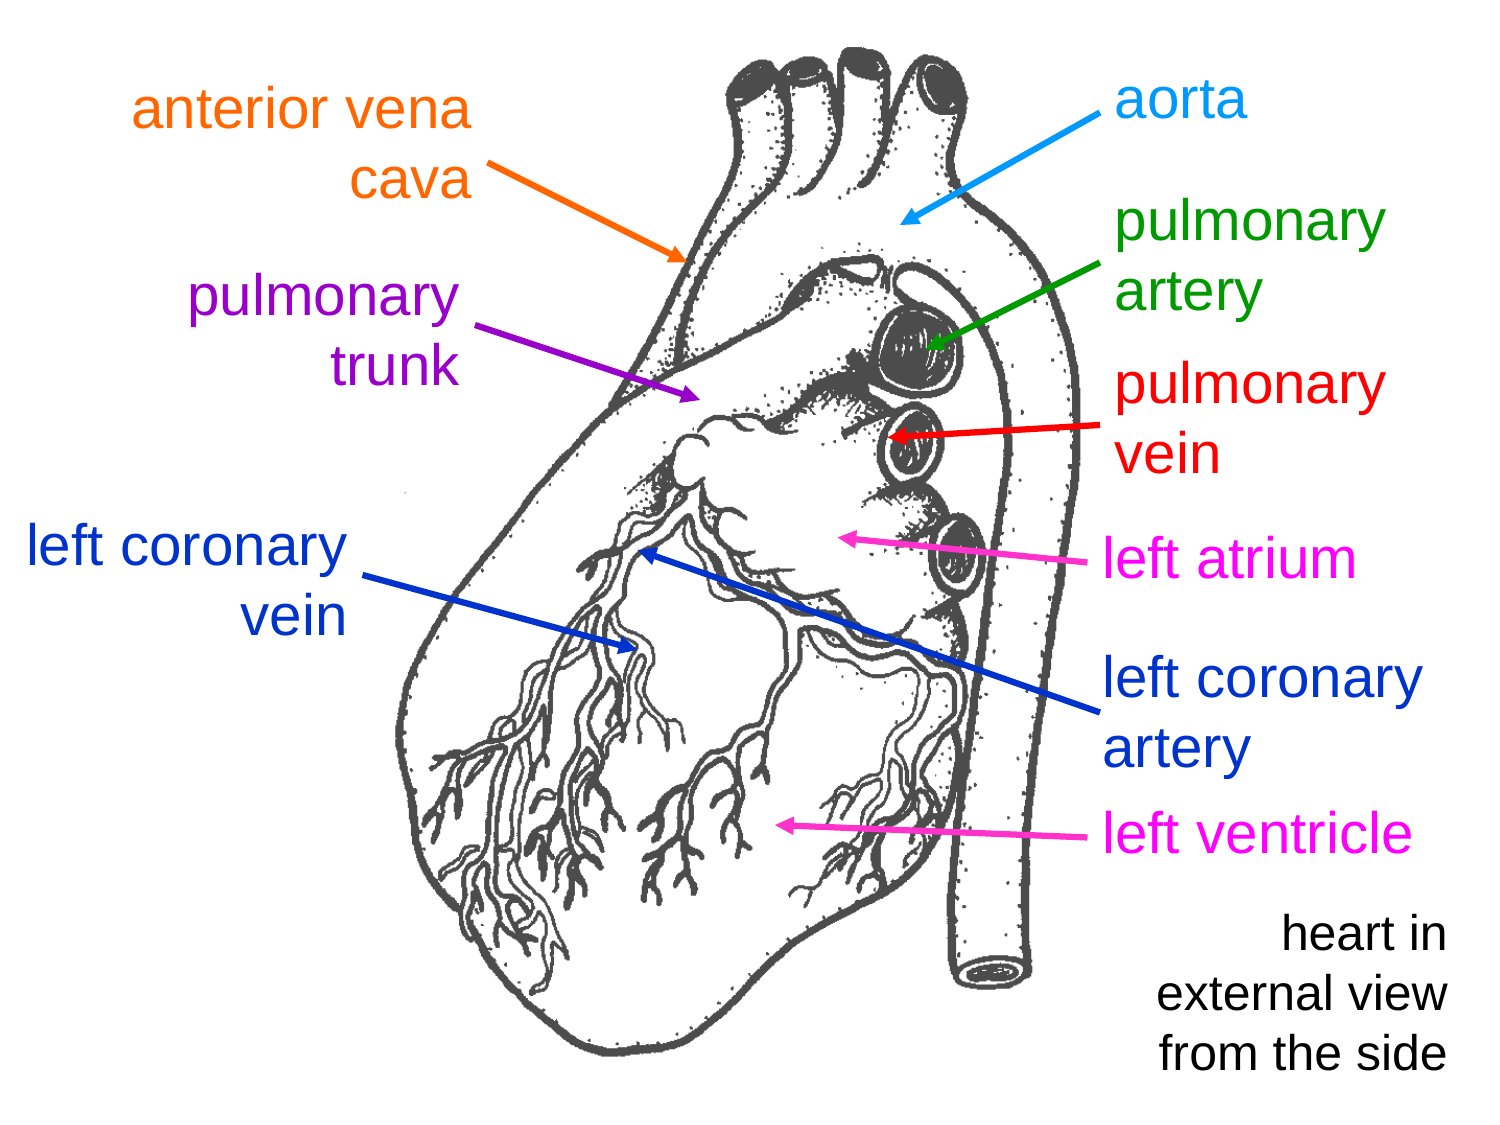

aorta
anterior vena cava
pulmonary artery
pulmonary trunk
pulmonary vein
left coronary vein
left atrium
left coronary artery
left ventricle
heart in external view from the side